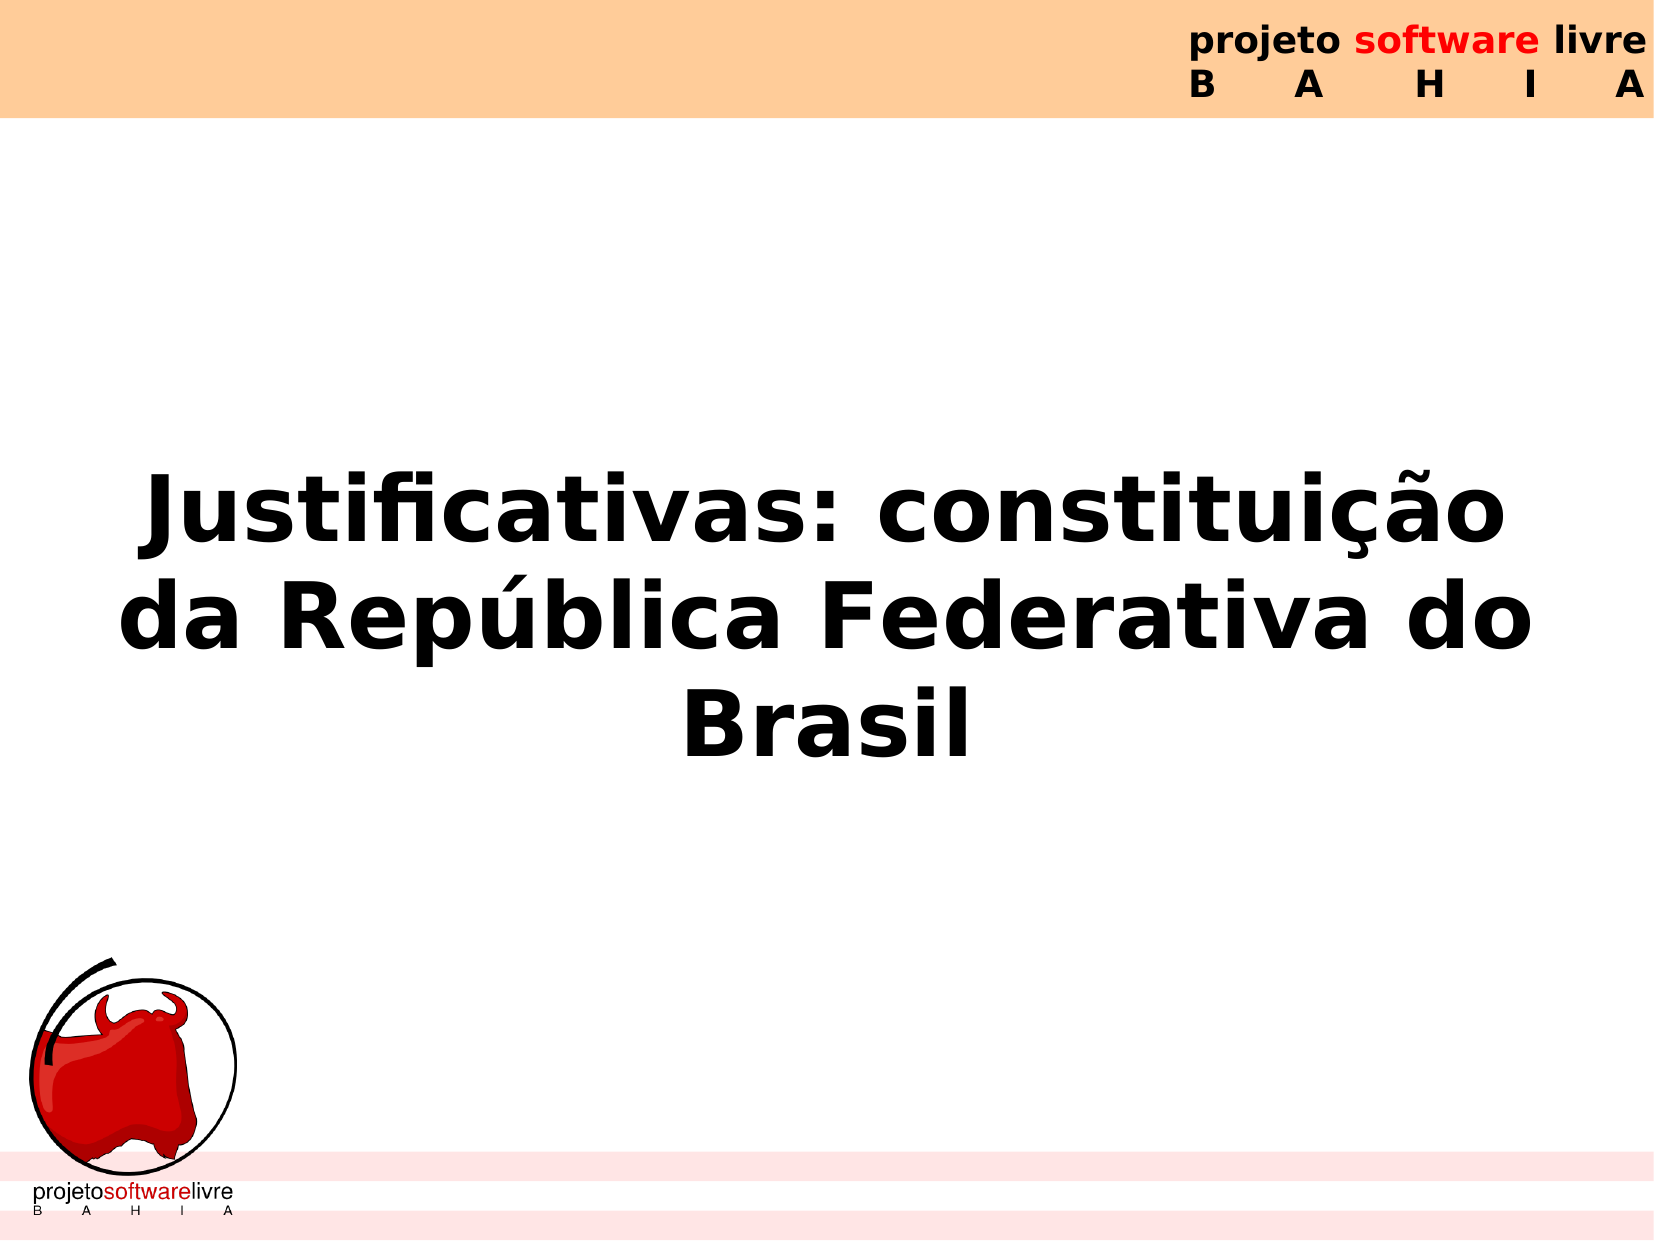

# Justificativas: constituição da República Federativa do Brasil